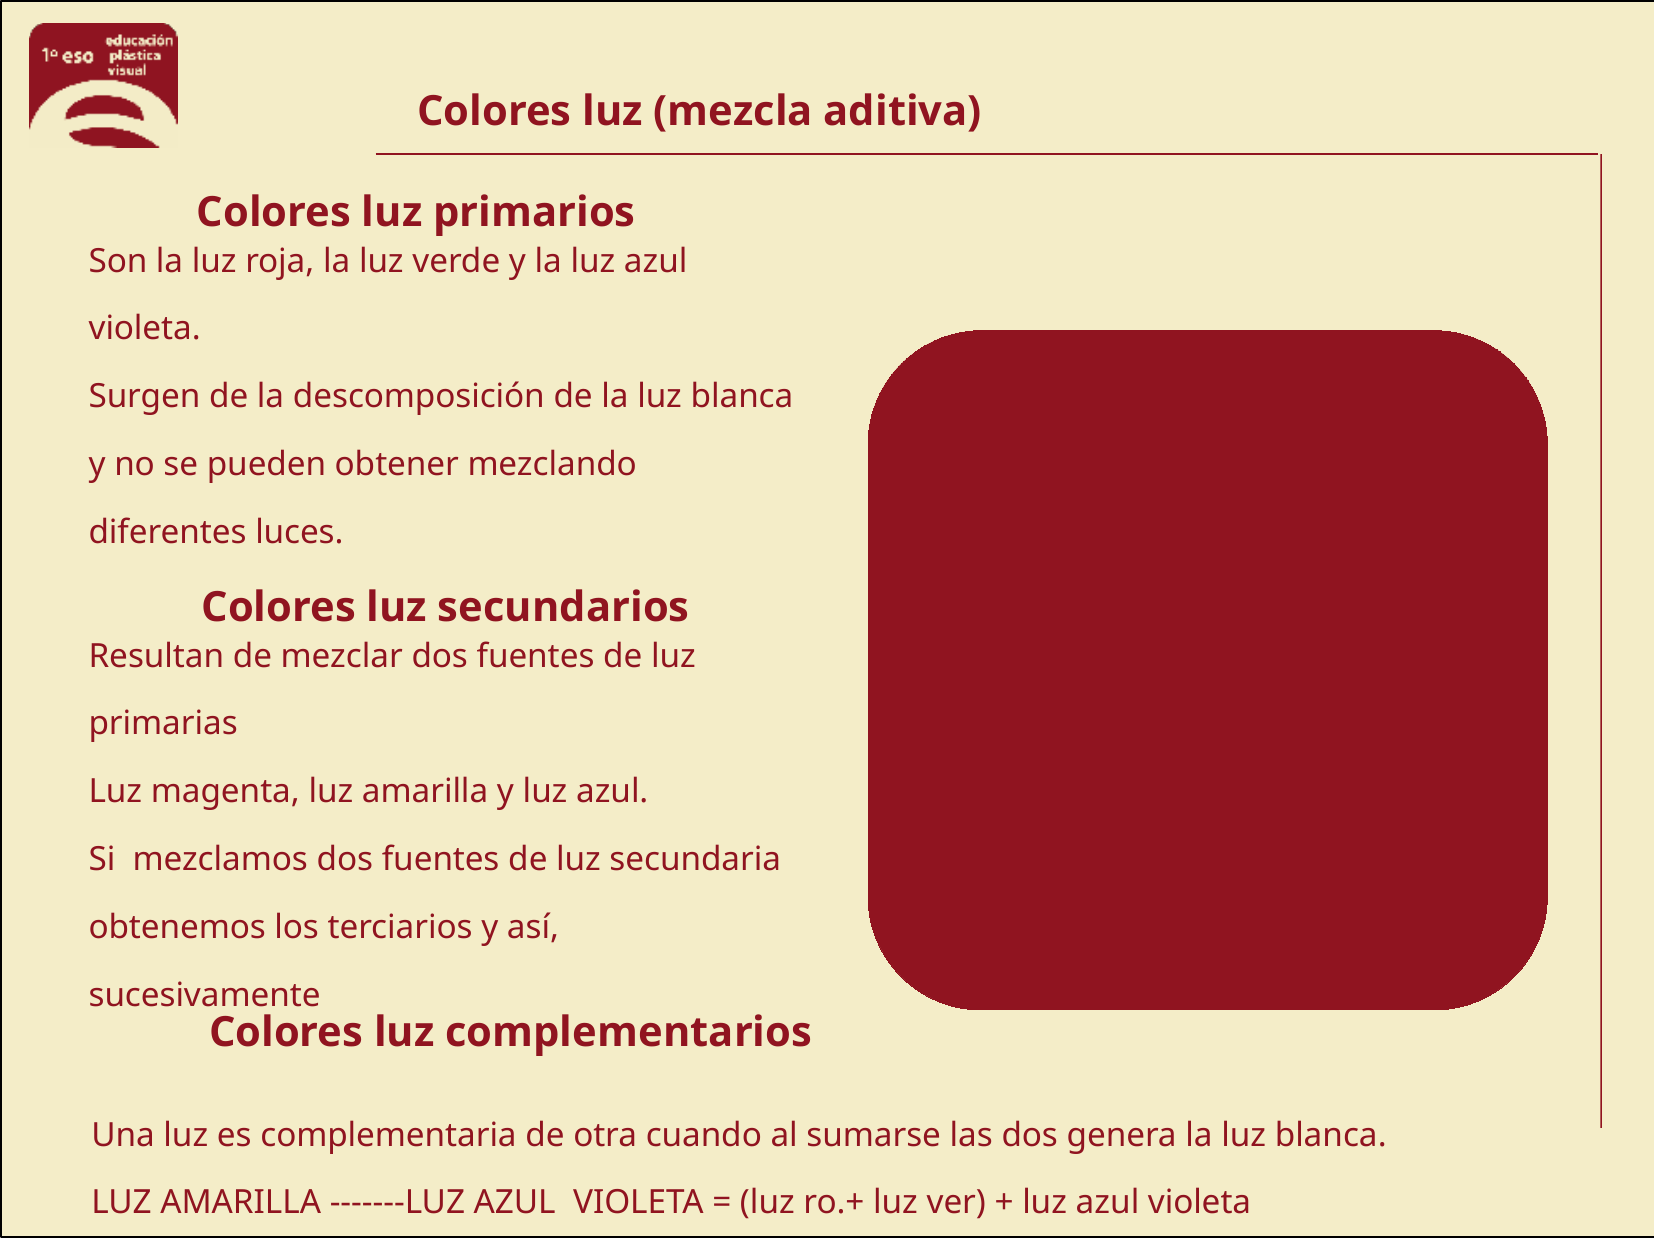

Colores luz (mezcla aditiva)
Colores luz primarios
Son la luz roja, la luz verde y la luz azul violeta.
Surgen de la descomposición de la luz blanca y no se pueden obtener mezclando diferentes luces.
#
Colores luz secundarios
Resultan de mezclar dos fuentes de luz primarias
Luz magenta, luz amarilla y luz azul.
Si mezclamos dos fuentes de luz secundaria obtenemos los terciarios y así, sucesivamente
Colores luz complementarios
Una luz es complementaria de otra cuando al sumarse las dos genera la luz blanca.
LUZ AMARILLA -------LUZ AZUL VIOLETA = (luz ro.+ luz ver) + luz azul violeta